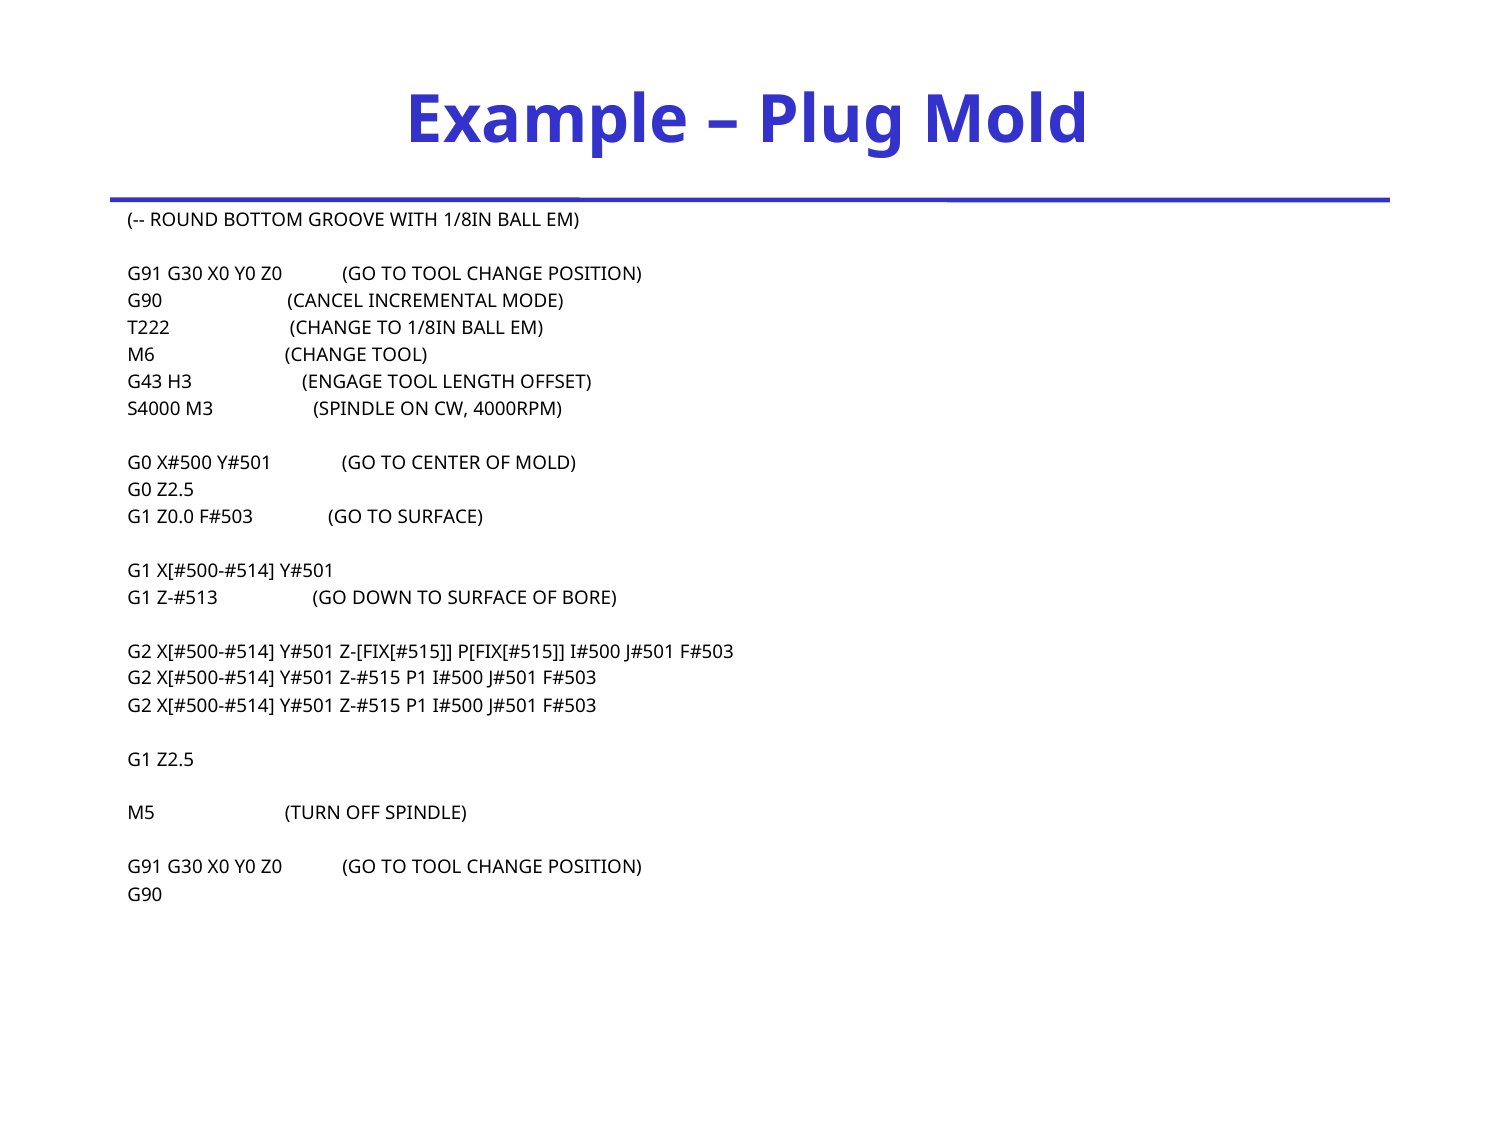

# Example – Plug Mold
(-- ROUND BOTTOM GROOVE WITH 1/8IN BALL EM)
G91 G30 X0 Y0 Z0 (GO TO TOOL CHANGE POSITION)
G90 (CANCEL INCREMENTAL MODE)
T222 (CHANGE TO 1/8IN BALL EM)
M6 (CHANGE TOOL)
G43 H3 (ENGAGE TOOL LENGTH OFFSET)
S4000 M3 (SPINDLE ON CW, 4000RPM)
G0 X#500 Y#501 (GO TO CENTER OF MOLD)
G0 Z2.5
G1 Z0.0 F#503 (GO TO SURFACE)
G1 X[#500-#514] Y#501
G1 Z-#513 (GO DOWN TO SURFACE OF BORE)
G2 X[#500-#514] Y#501 Z-[FIX[#515]] P[FIX[#515]] I#500 J#501 F#503
G2 X[#500-#514] Y#501 Z-#515 P1 I#500 J#501 F#503
G2 X[#500-#514] Y#501 Z-#515 P1 I#500 J#501 F#503
G1 Z2.5
M5 (TURN OFF SPINDLE)
G91 G30 X0 Y0 Z0 (GO TO TOOL CHANGE POSITION)
G90